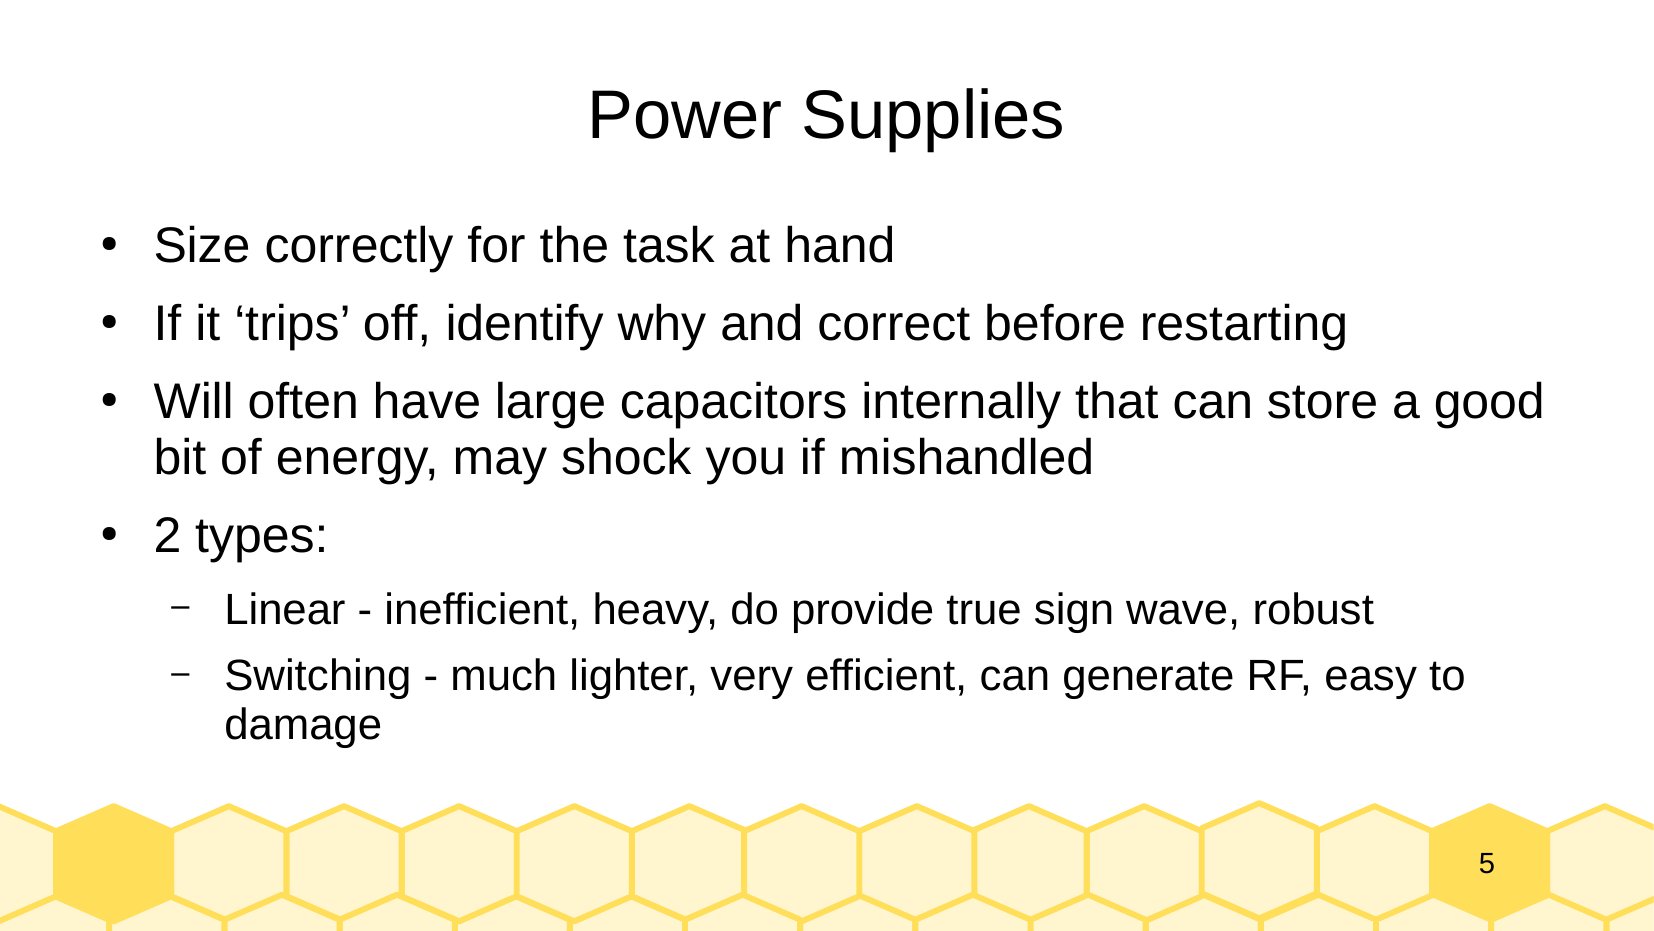

# Power Supplies
Size correctly for the task at hand
If it ‘trips’ off, identify why and correct before restarting
Will often have large capacitors internally that can store a good bit of energy, may shock you if mishandled
2 types:
Linear - inefficient, heavy, do provide true sign wave, robust
Switching - much lighter, very efficient, can generate RF, easy to damage